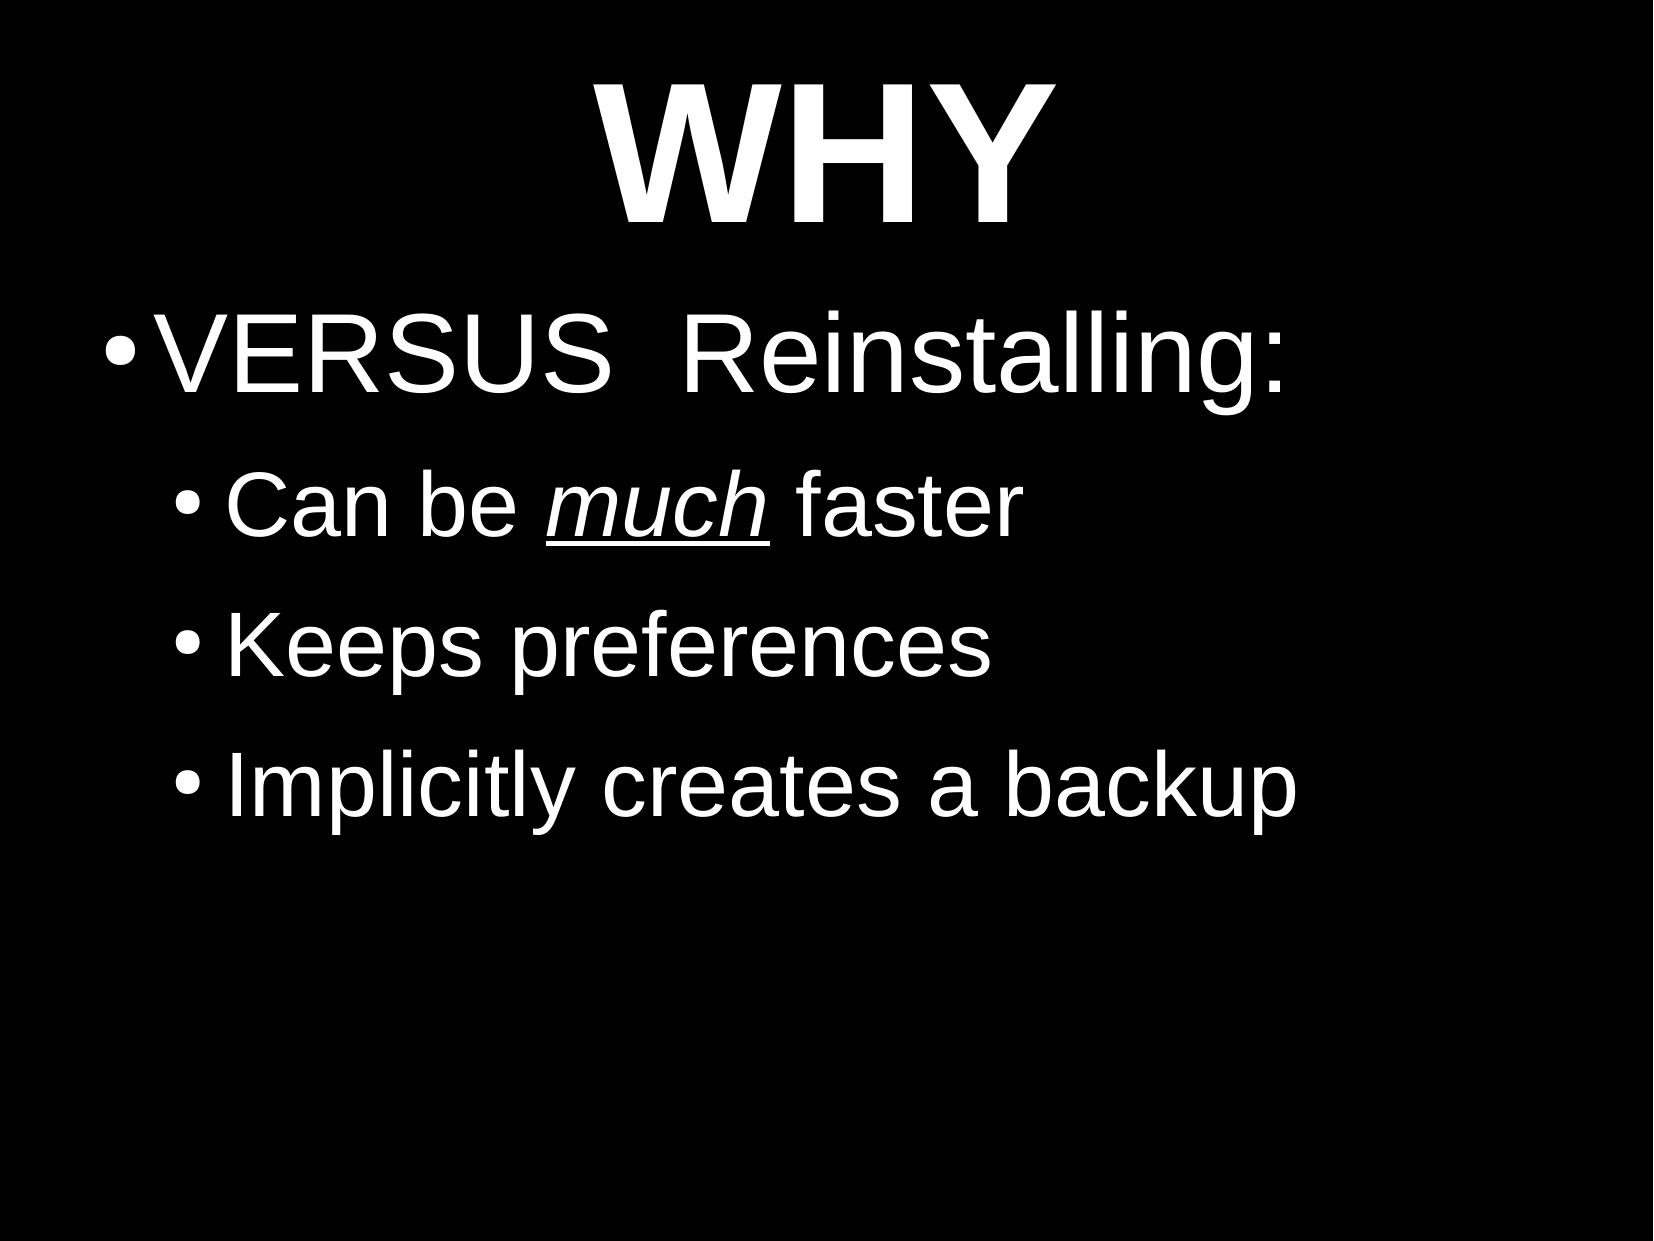

# WHY
VERSUS Reinstalling:
Can be much faster
Keeps preferences
Implicitly creates a backup